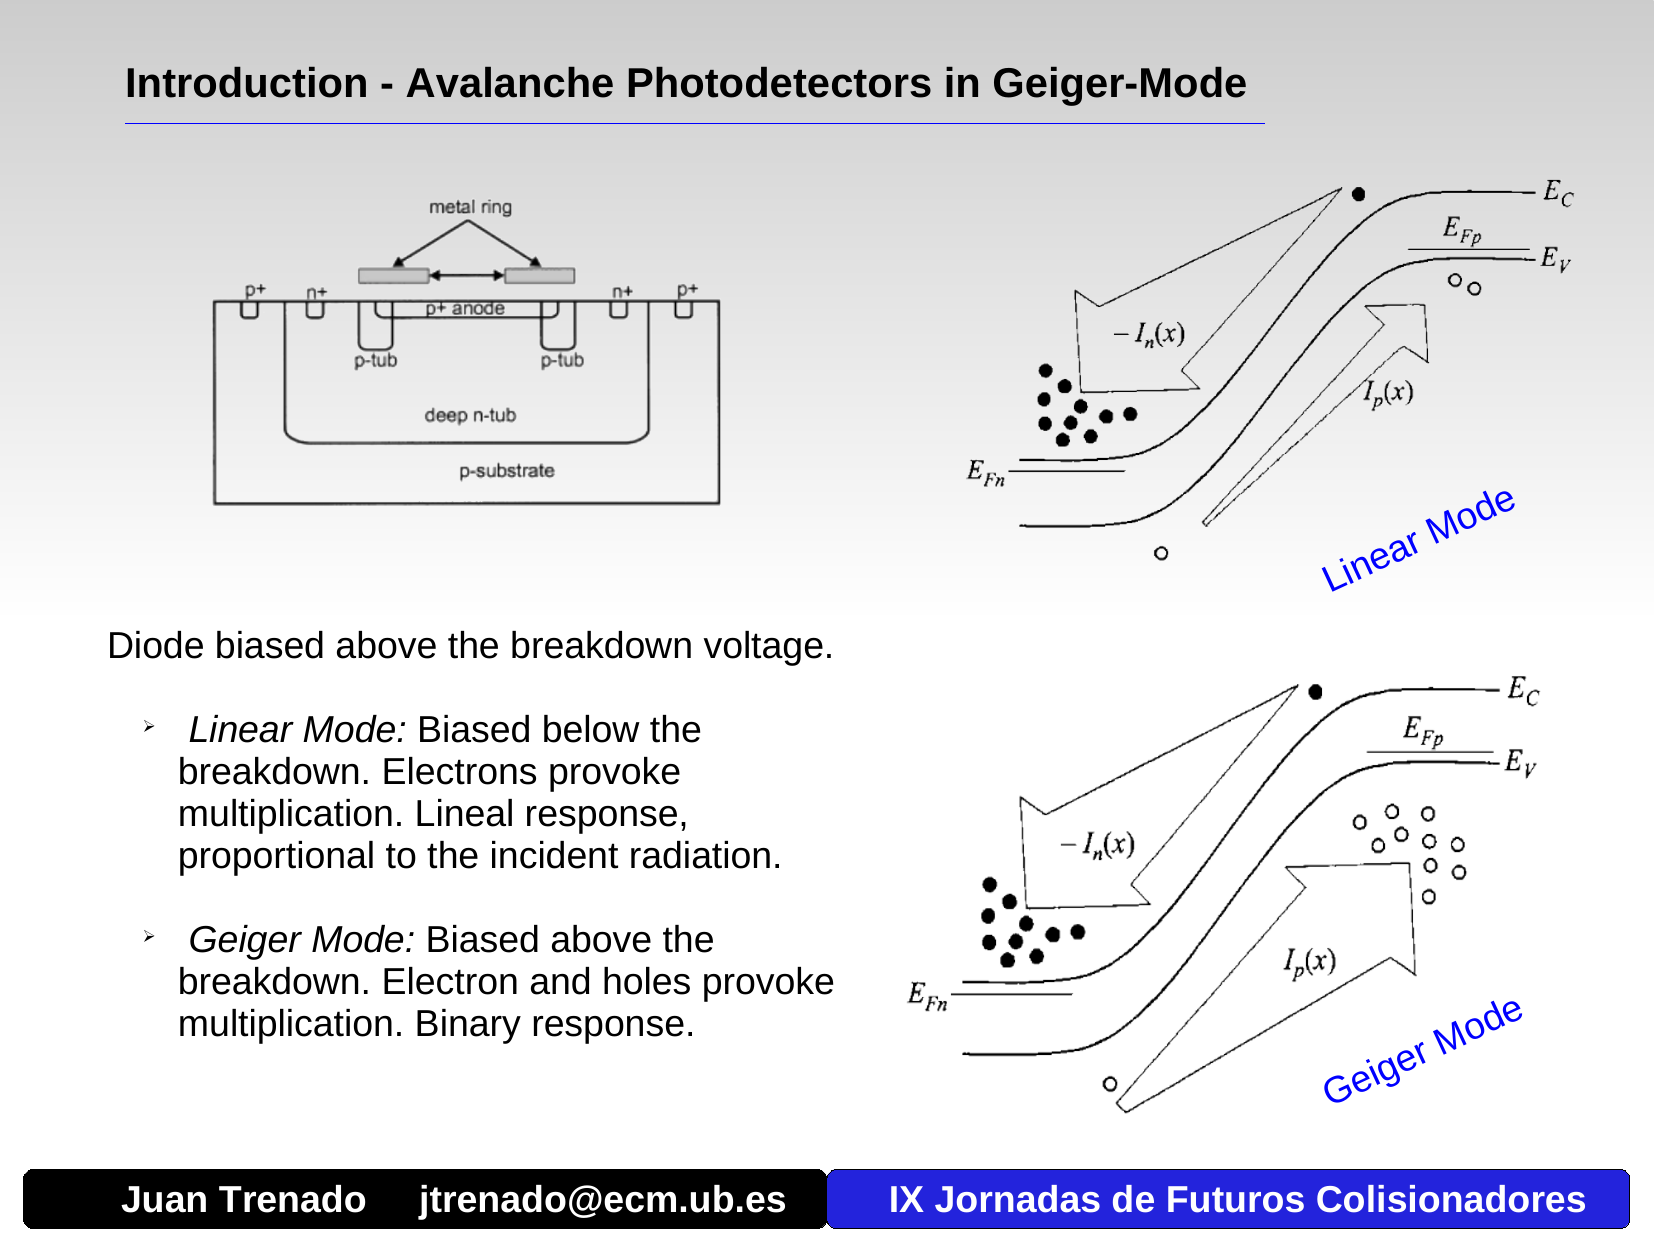

Introduction - Avalanche Photodetectors in Geiger-Mode
Linear Mode
Diode biased above the breakdown voltage.
 Linear Mode: Biased below the breakdown. Electrons provoke multiplication. Lineal response, proportional to the incident radiation.
 Geiger Mode: Biased above the breakdown. Electron and holes provoke multiplication. Binary response.
Geiger Mode
Juan Trenado jtrenado@ecm.ub.es
IX Jornadas de Futuros Colisionadores